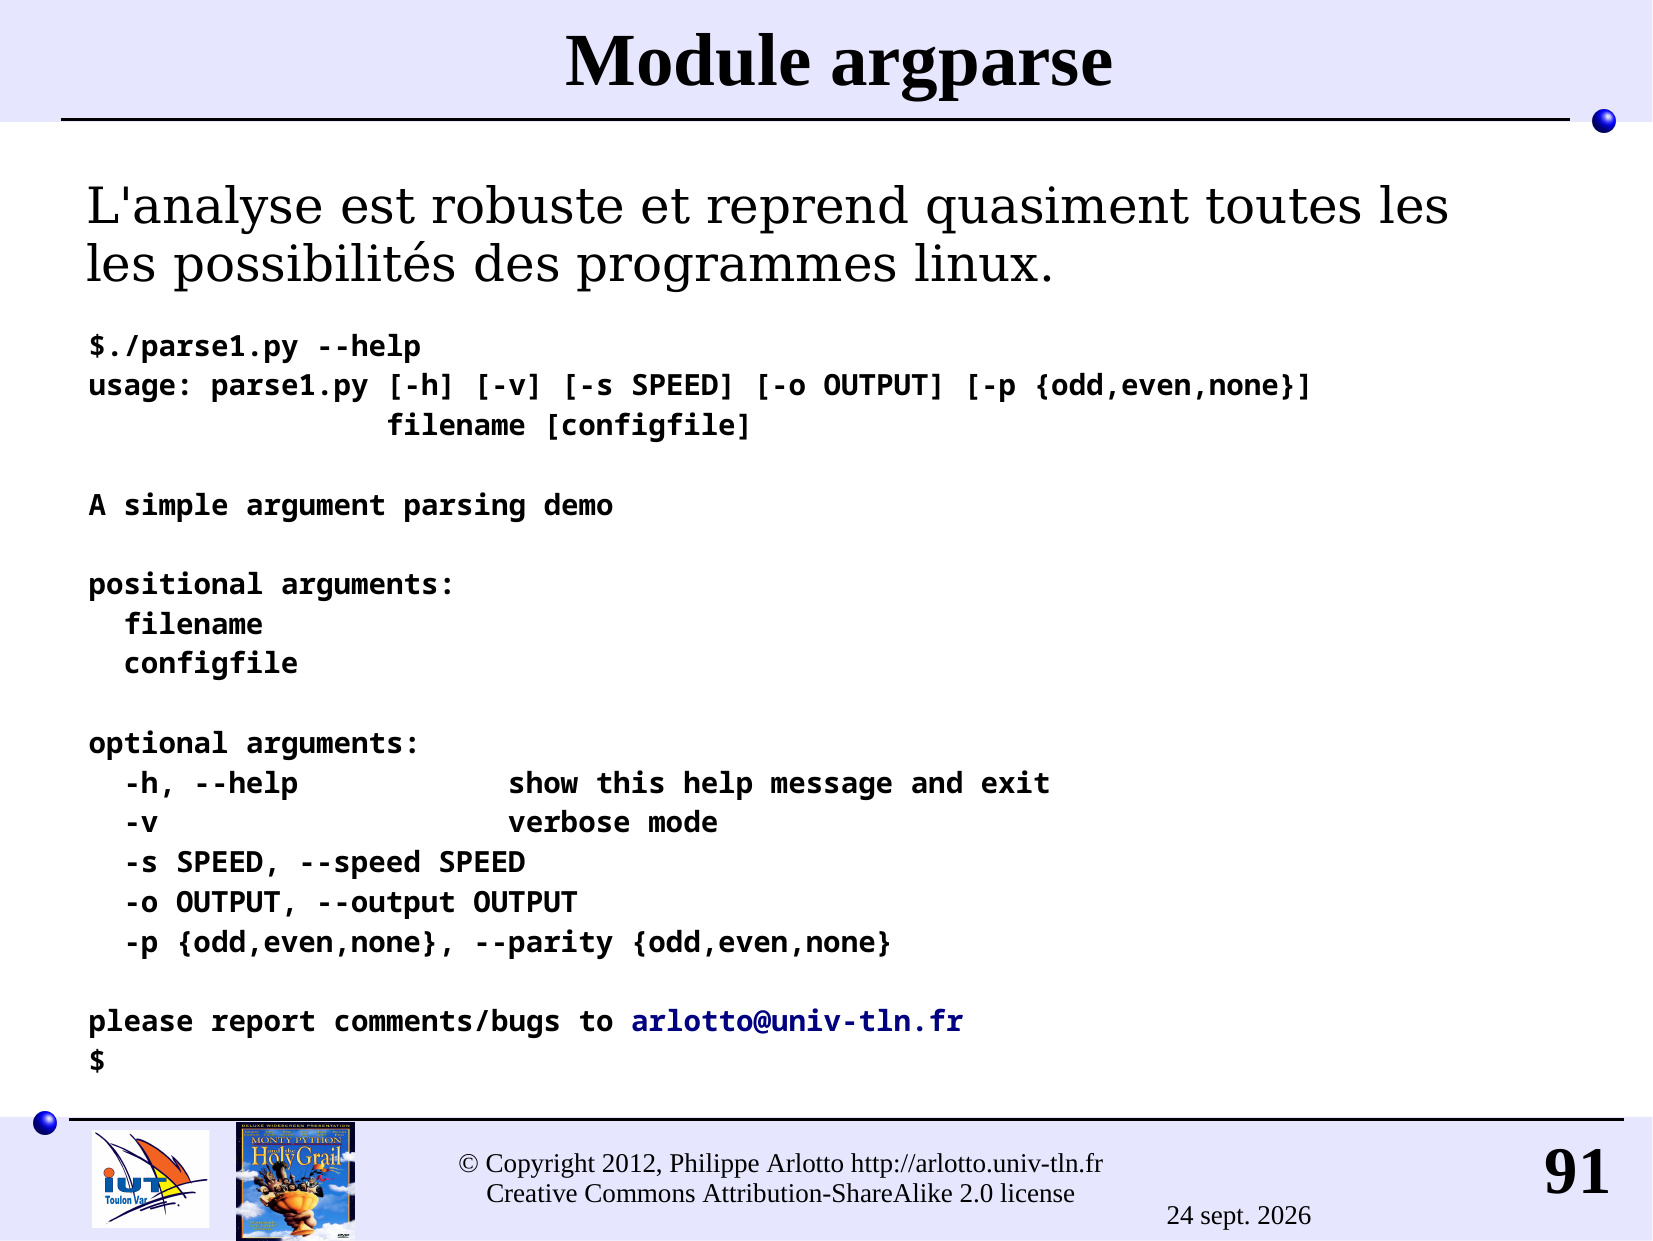

# Module argparse
L'analyse est robuste et reprend quasiment toutes les
les possibilités des programmes linux.
$./parse1.py --help
usage: parse1.py [-h] [-v] [-s SPEED] [-o OUTPUT] [-p {odd,even,none}]
 filename [configfile]
A simple argument parsing demo
positional arguments:
 filename
 configfile
optional arguments:
 -h, --help show this help message and exit
 -v verbose mode
 -s SPEED, --speed SPEED
 -o OUTPUT, --output OUTPUT
 -p {odd,even,none}, --parity {odd,even,none}
please report comments/bugs to arlotto@univ-tln.fr
$